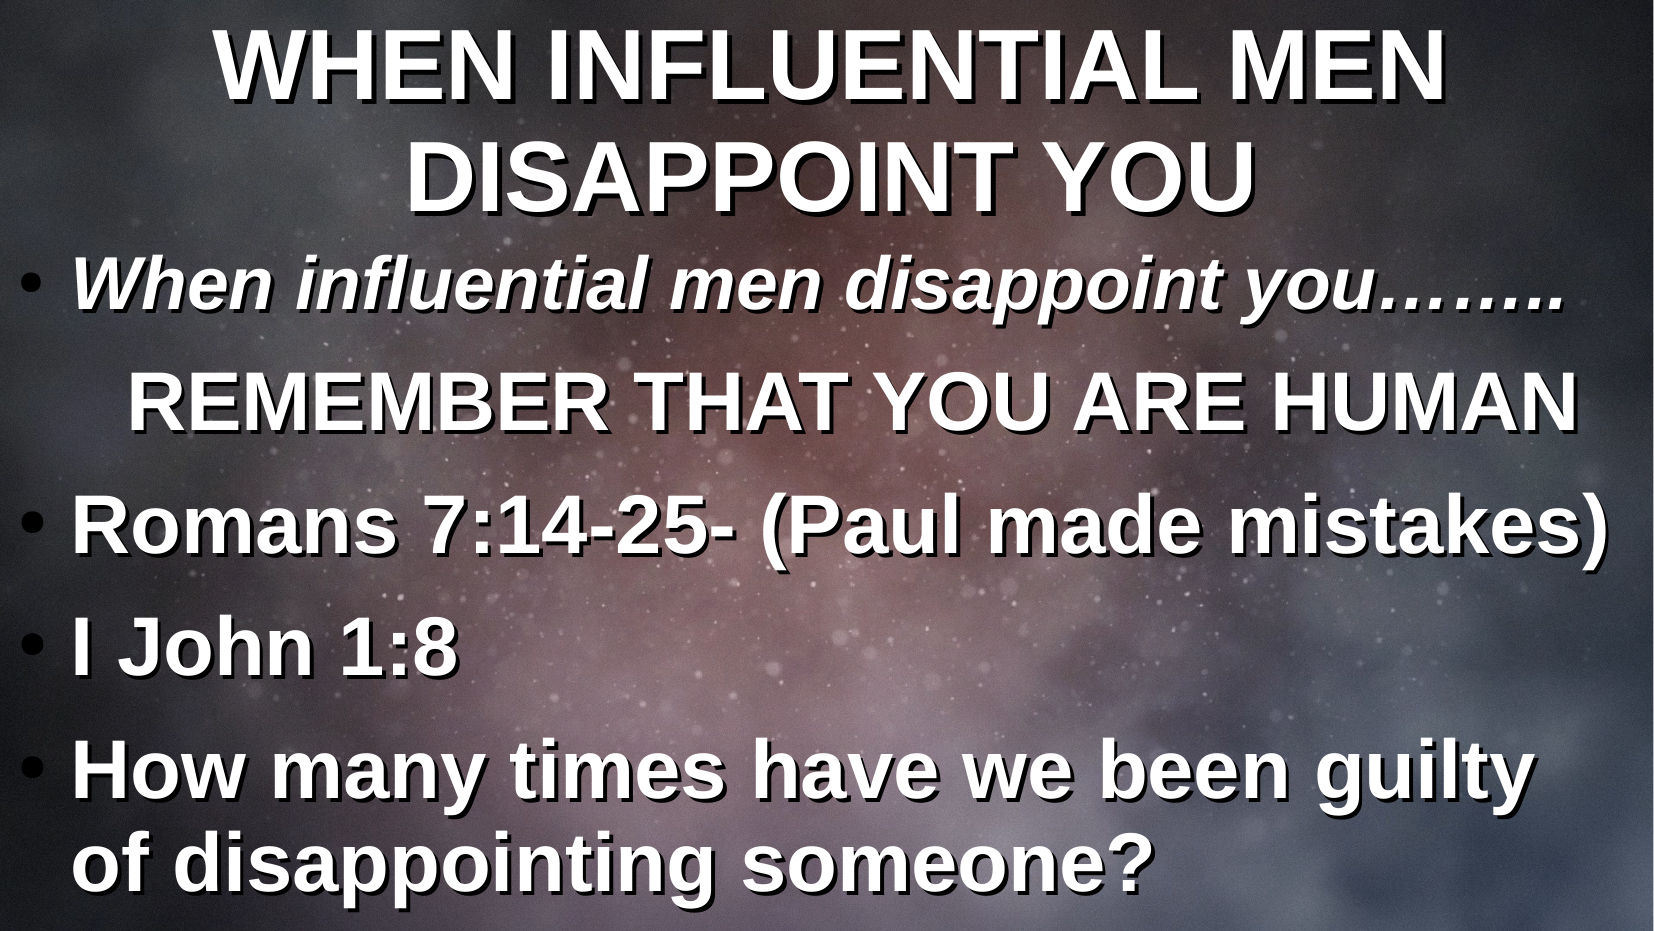

# WHEN INFLUENTIAL MEN DISAPPOINT YOU
When influential men disappoint you……..
REMEMBER THAT YOU ARE HUMAN
Romans 7:14-25- (Paul made mistakes)
I John 1:8
How many times have we been guilty of disappointing someone?